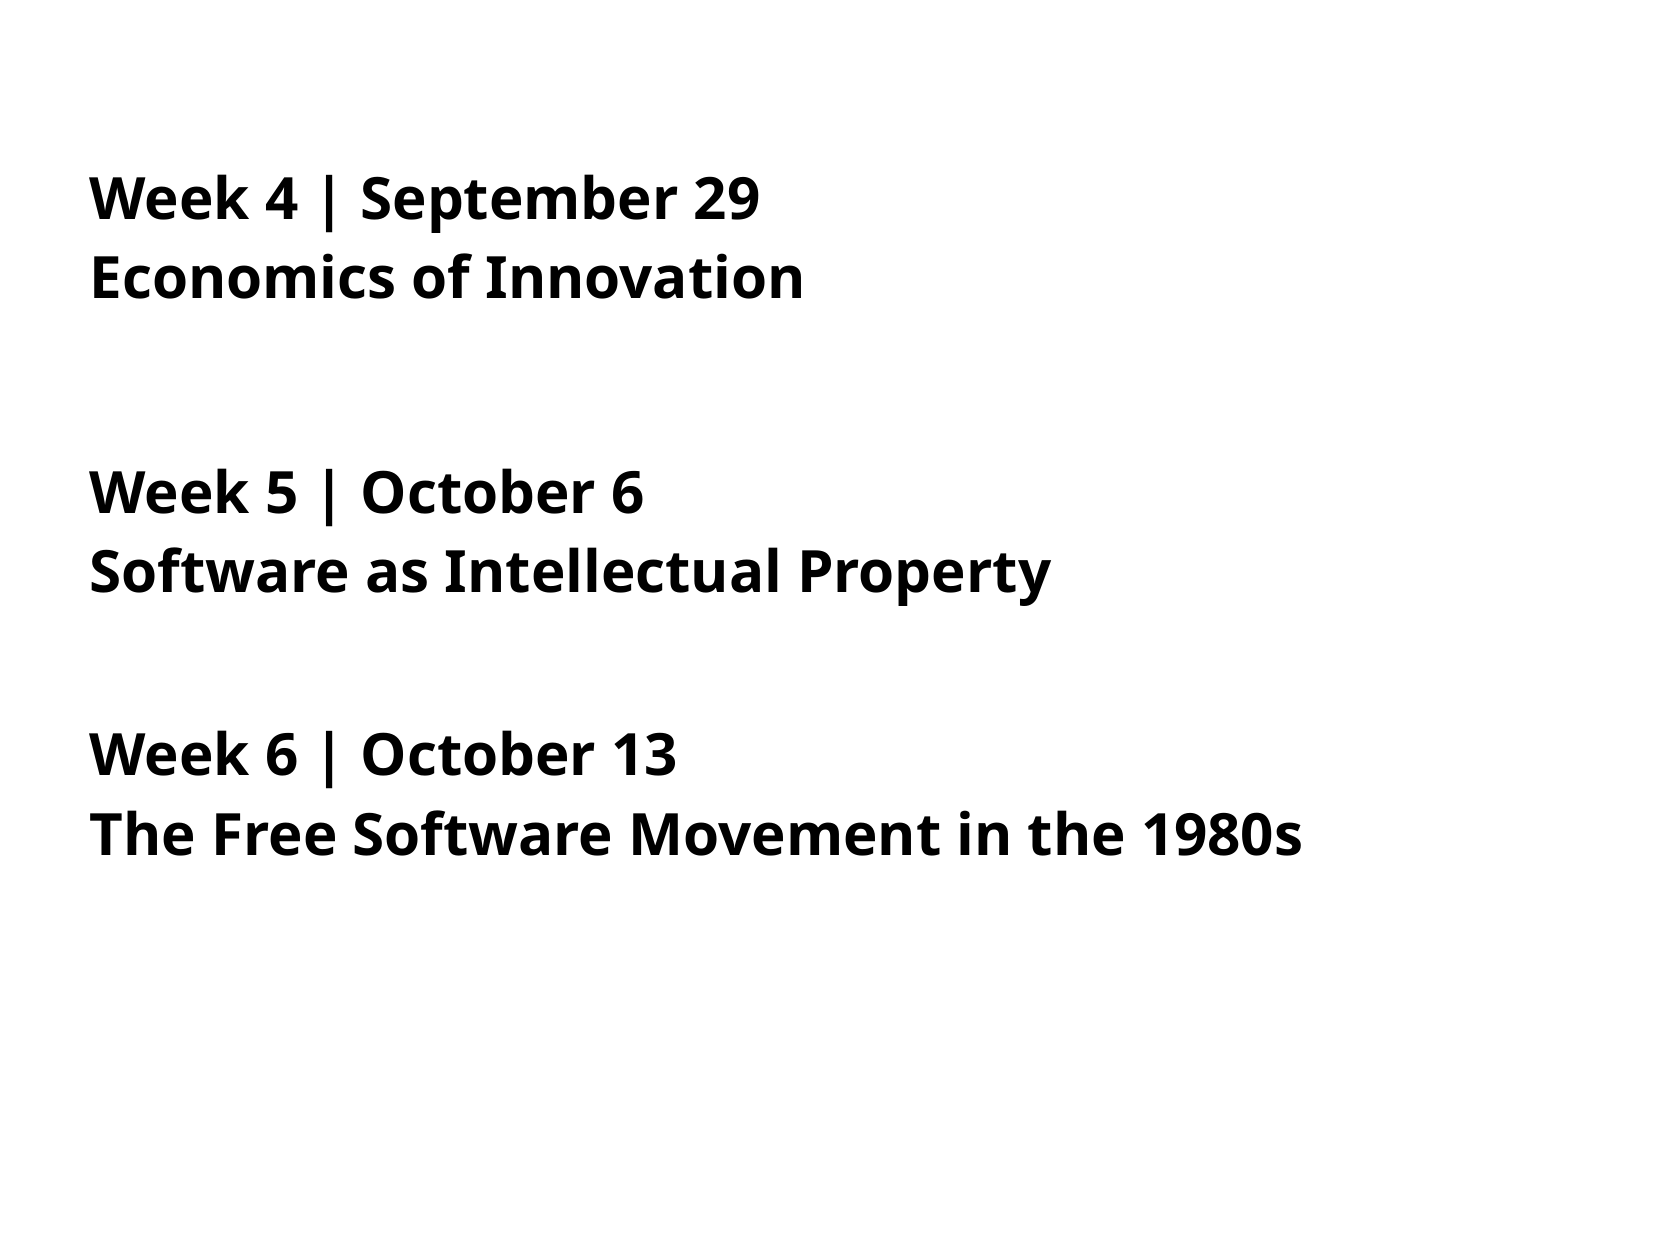

Week 4 | September 29
Economics of Innovation
Week 5 | October 6
Software as Intellectual Property
Week 6 | October 13
The Free Software Movement in the 1980s